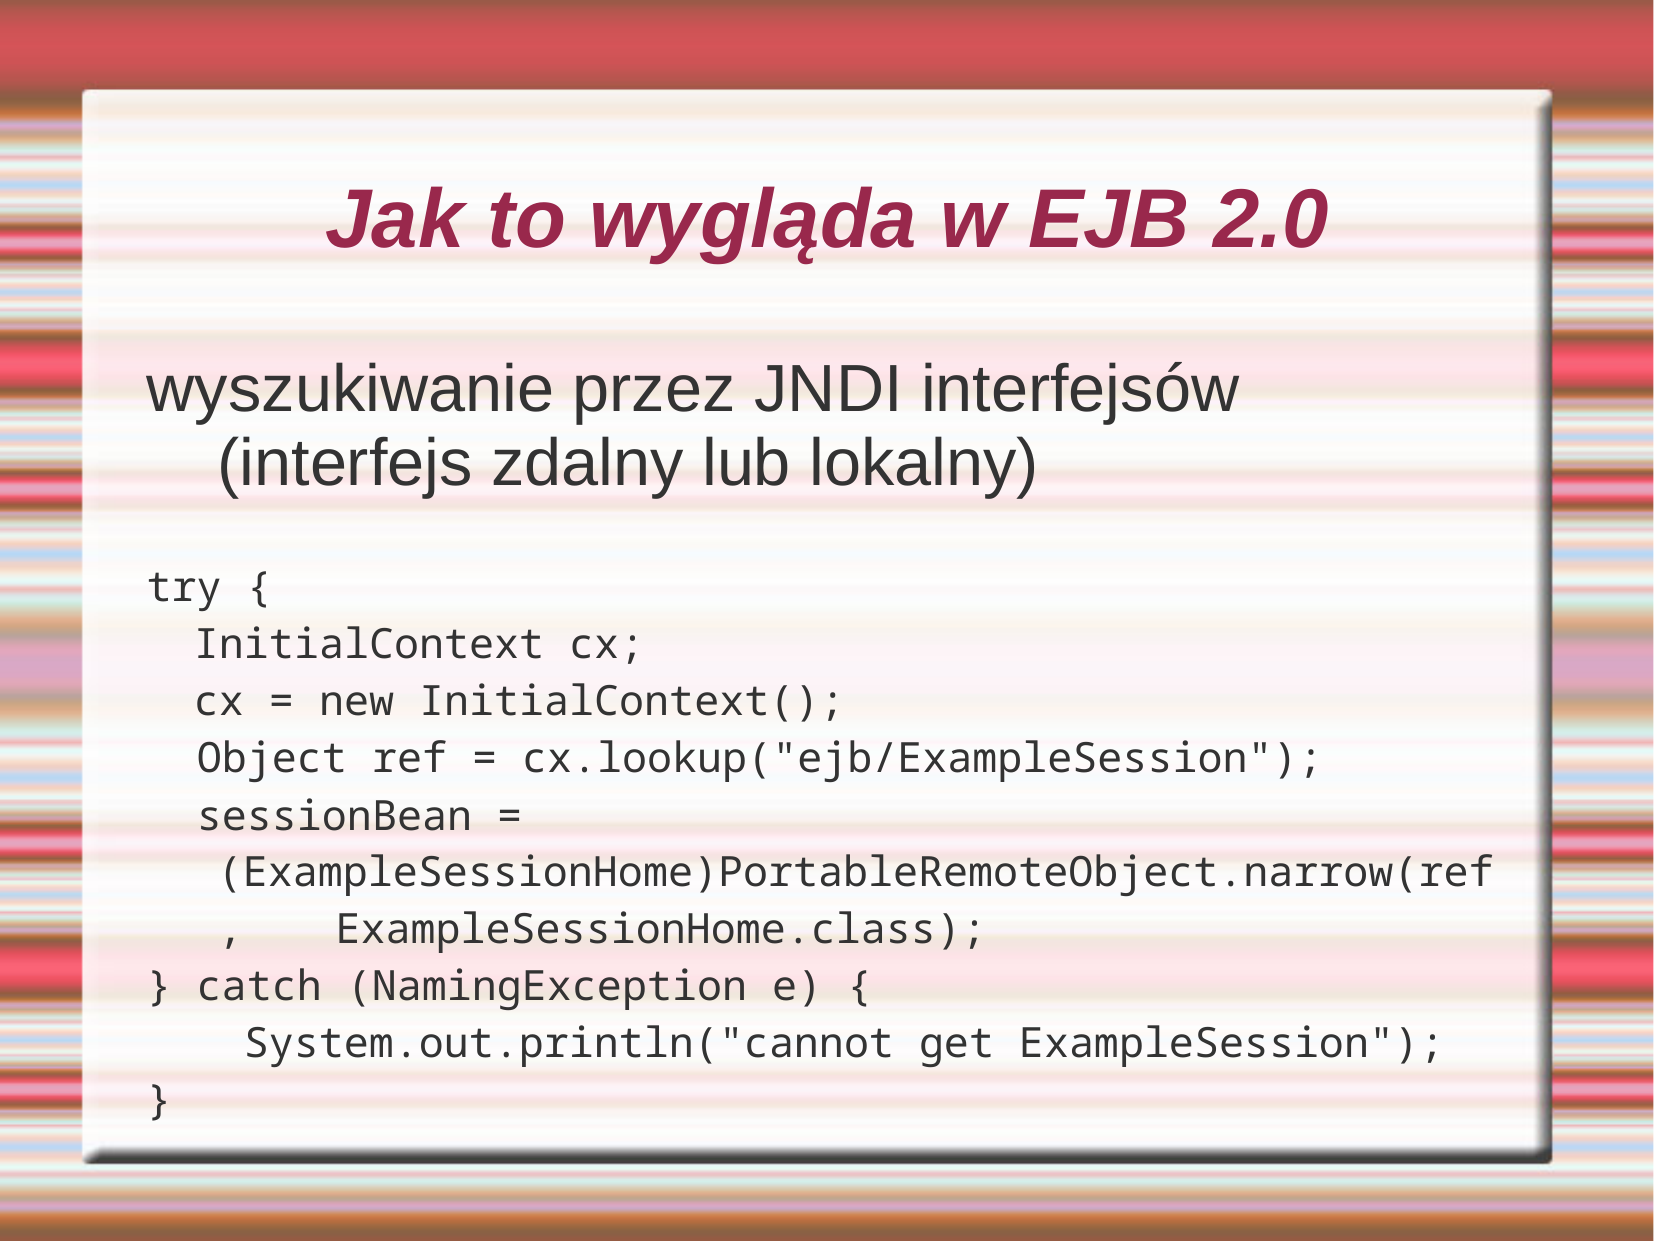

# Jak to wygląda w EJB 2.0
wyszukiwanie przez JNDI interfejsów
(interfejs zdalny lub lokalny)
try {
InitialContext cx;
cx = new InitialContext();
 Object ref = cx.lookup("ejb/ExampleSession");
 sessionBean = 		 (ExampleSessionHome)PortableRemoteObject.narrow(ref, 	ExampleSessionHome.class);
} catch (NamingException e) {
 System.out.println("cannot get ExampleSession");
}